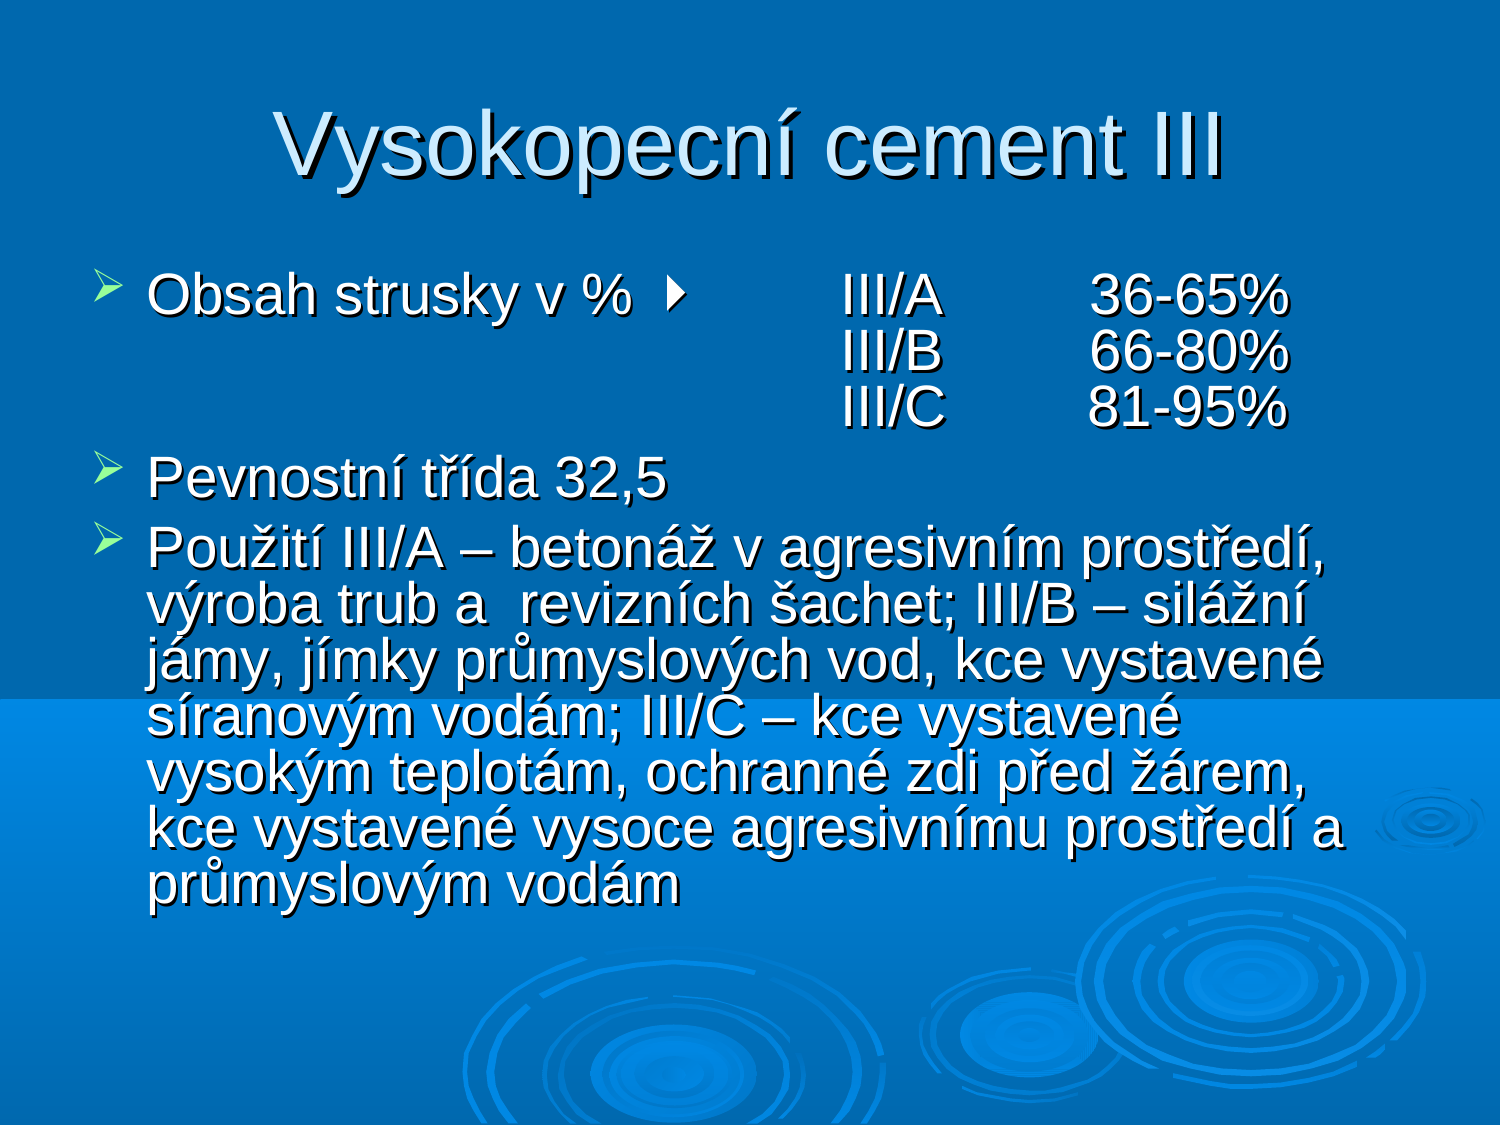

# Vysokopecní cement III
Obsah strusky v % 	III/A 36-65%					III/B 66-80%					III/C	 81-95%
Pevnostní třída 32,5
Použití III/A – betonáž v agresivním prostředí, výroba trub a revizních šachet; III/B – silážní jámy, jímky průmyslových vod, kce vystavené síranovým vodám; III/C – kce vystavené vysokým teplotám, ochranné zdi před žárem, kce vystavené vysoce agresivnímu prostředí a průmyslovým vodám